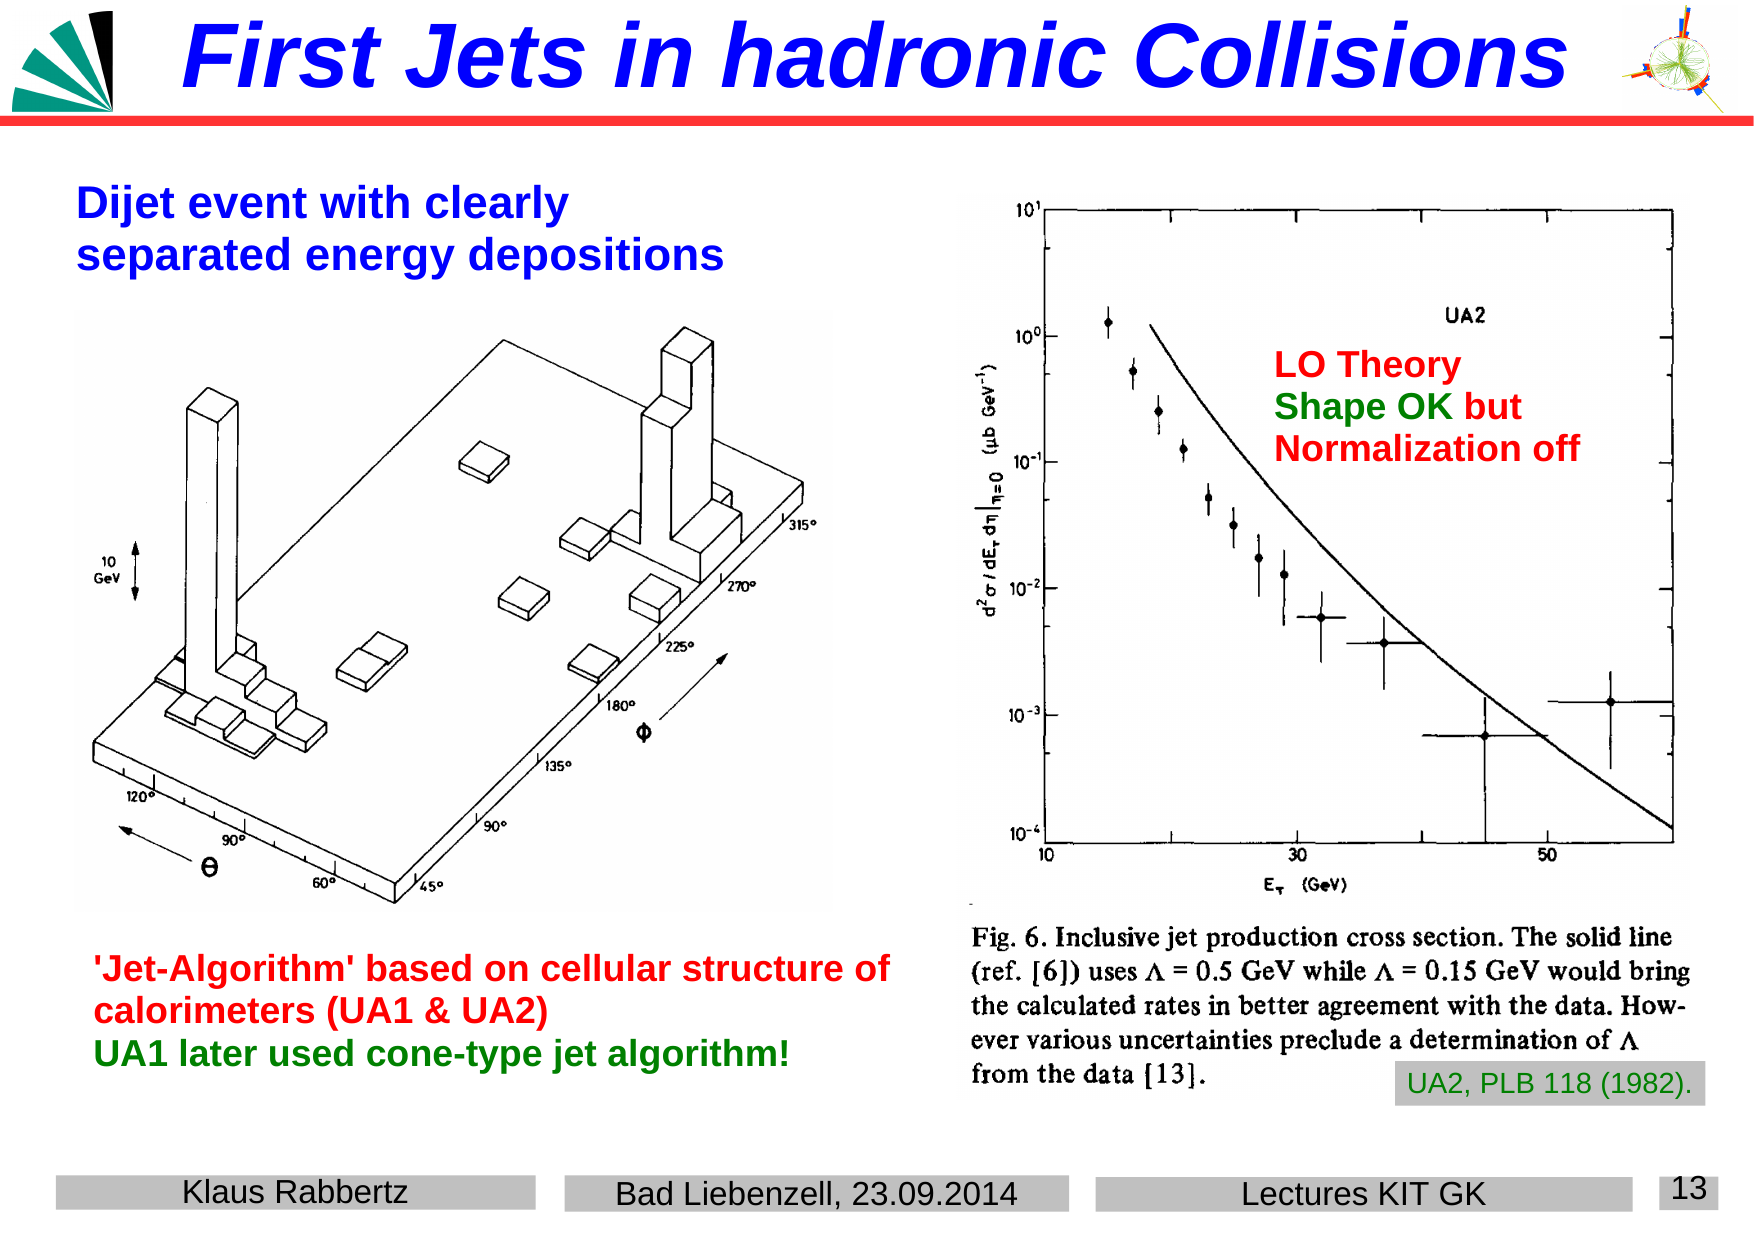

# First Jets in hadronic Collisions
Dijet event with clearly
separated energy depositions
LO Theory
Shape OK but
Normalization off
'Jet-Algorithm' based on cellular structure of
calorimeters (UA1 & UA2)
UA1 later used cone-type jet algorithm!
UA2, PLB 118 (1982).